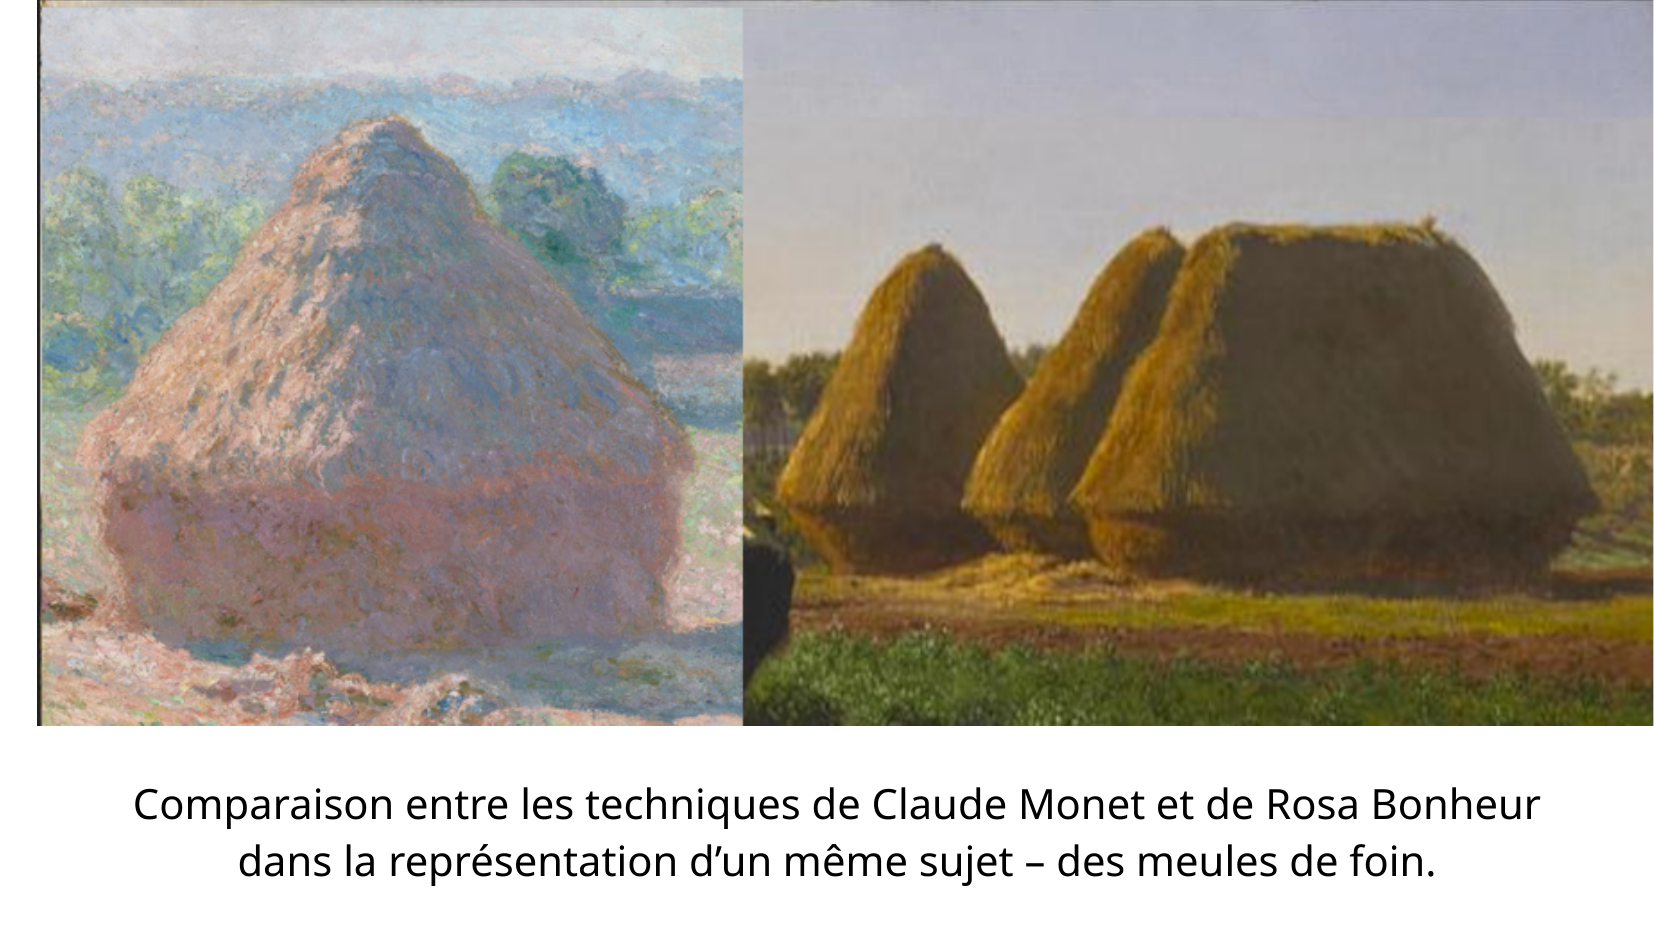

Comparaison entre les techniques de Claude Monet et de Rosa Bonheur
dans la représentation d’un même sujet – des meules de foin.